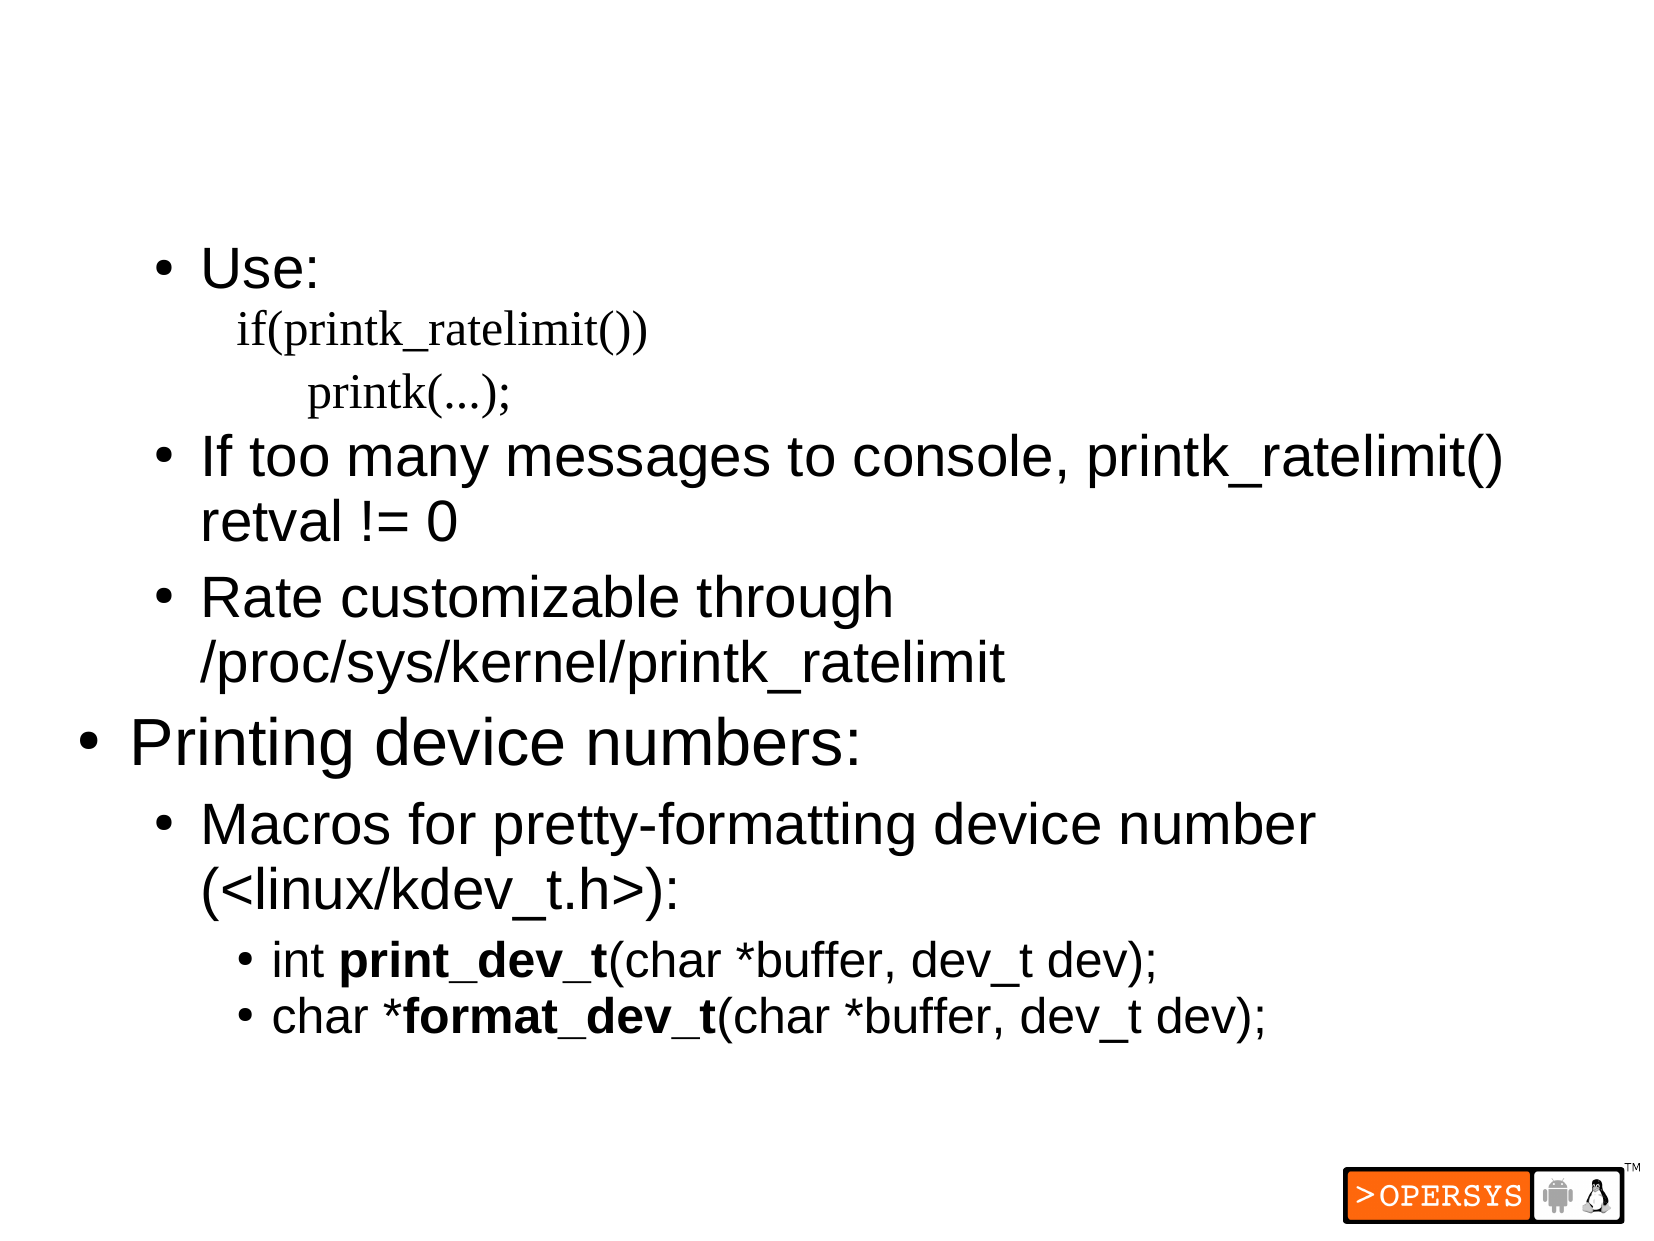

# Use:
if(printk_ratelimit())
printk(...);
If too many messages to console, printk_ratelimit() retval != 0
Rate customizable through /proc/sys/kernel/printk_ratelimit
Printing device numbers:
Macros for pretty-formatting device number (<linux/kdev_t.h>):
int print_dev_t(char *buffer, dev_t dev);
char *format_dev_t(char *buffer, dev_t dev);